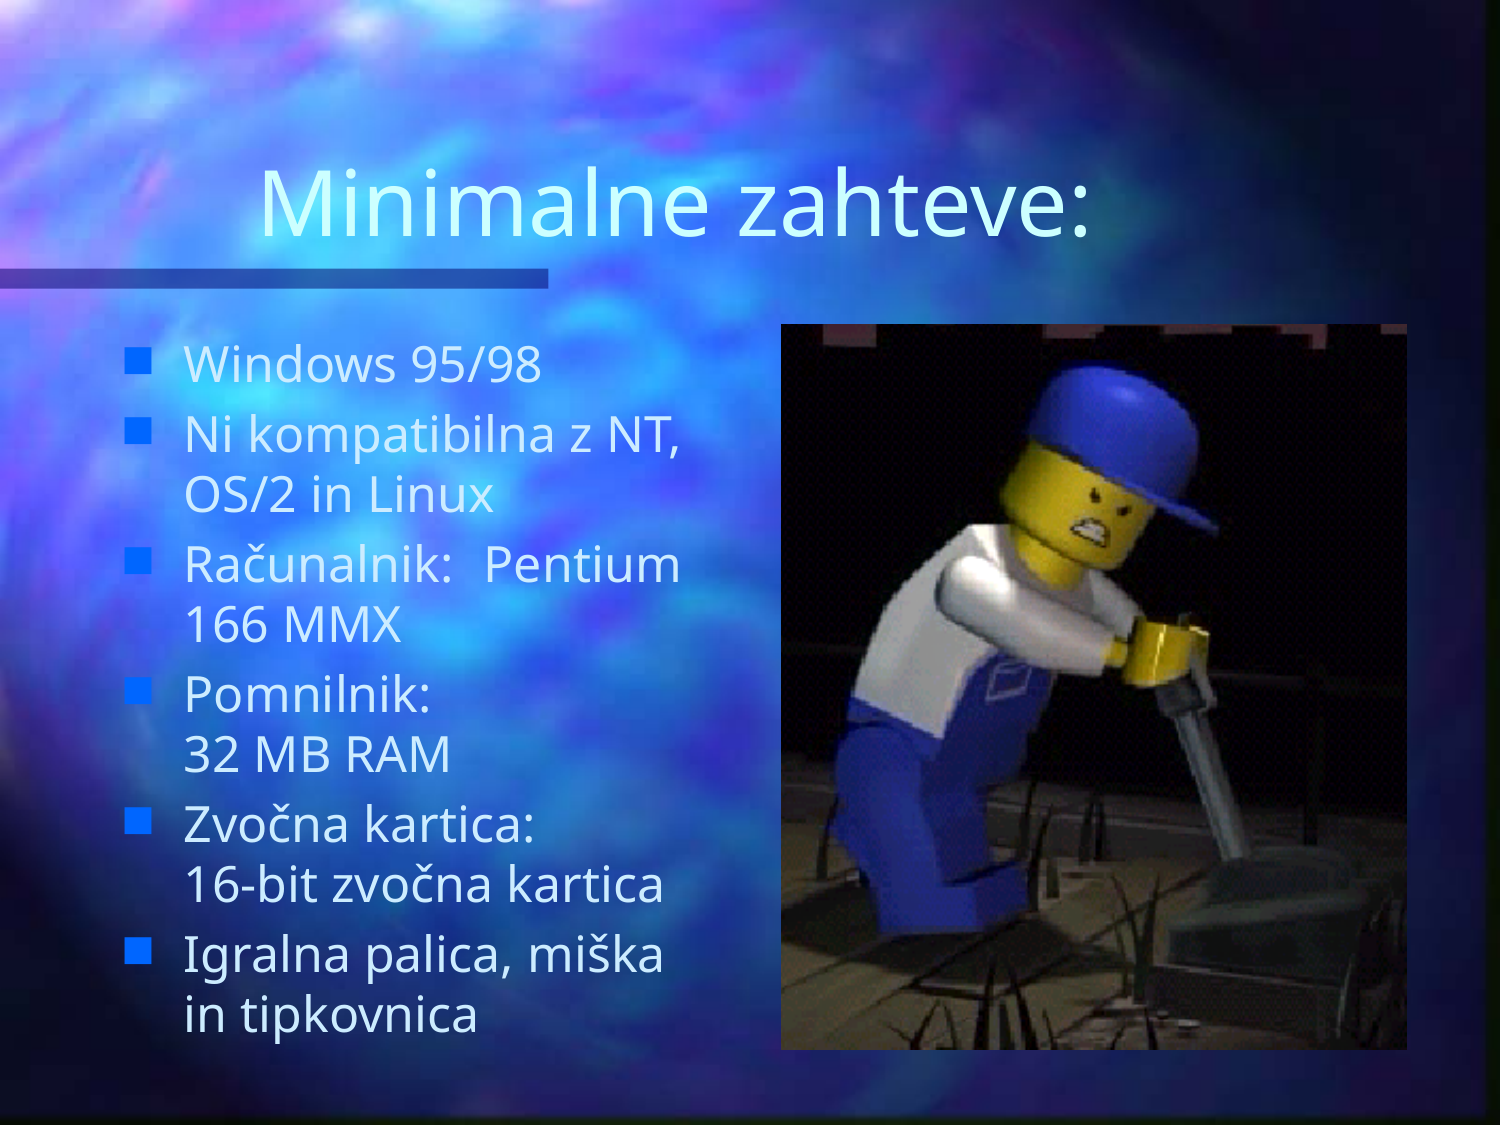

# Minimalne zahteve:
Windows 95/98
Ni kompatibilna z NT, OS/2 in Linux
Računalnik:	Pentium 166 MMX
Pomnilnik:	 32 MB RAM
Zvočna kartica: 16-bit zvočna kartica
Igralna palica, miška in tipkovnica